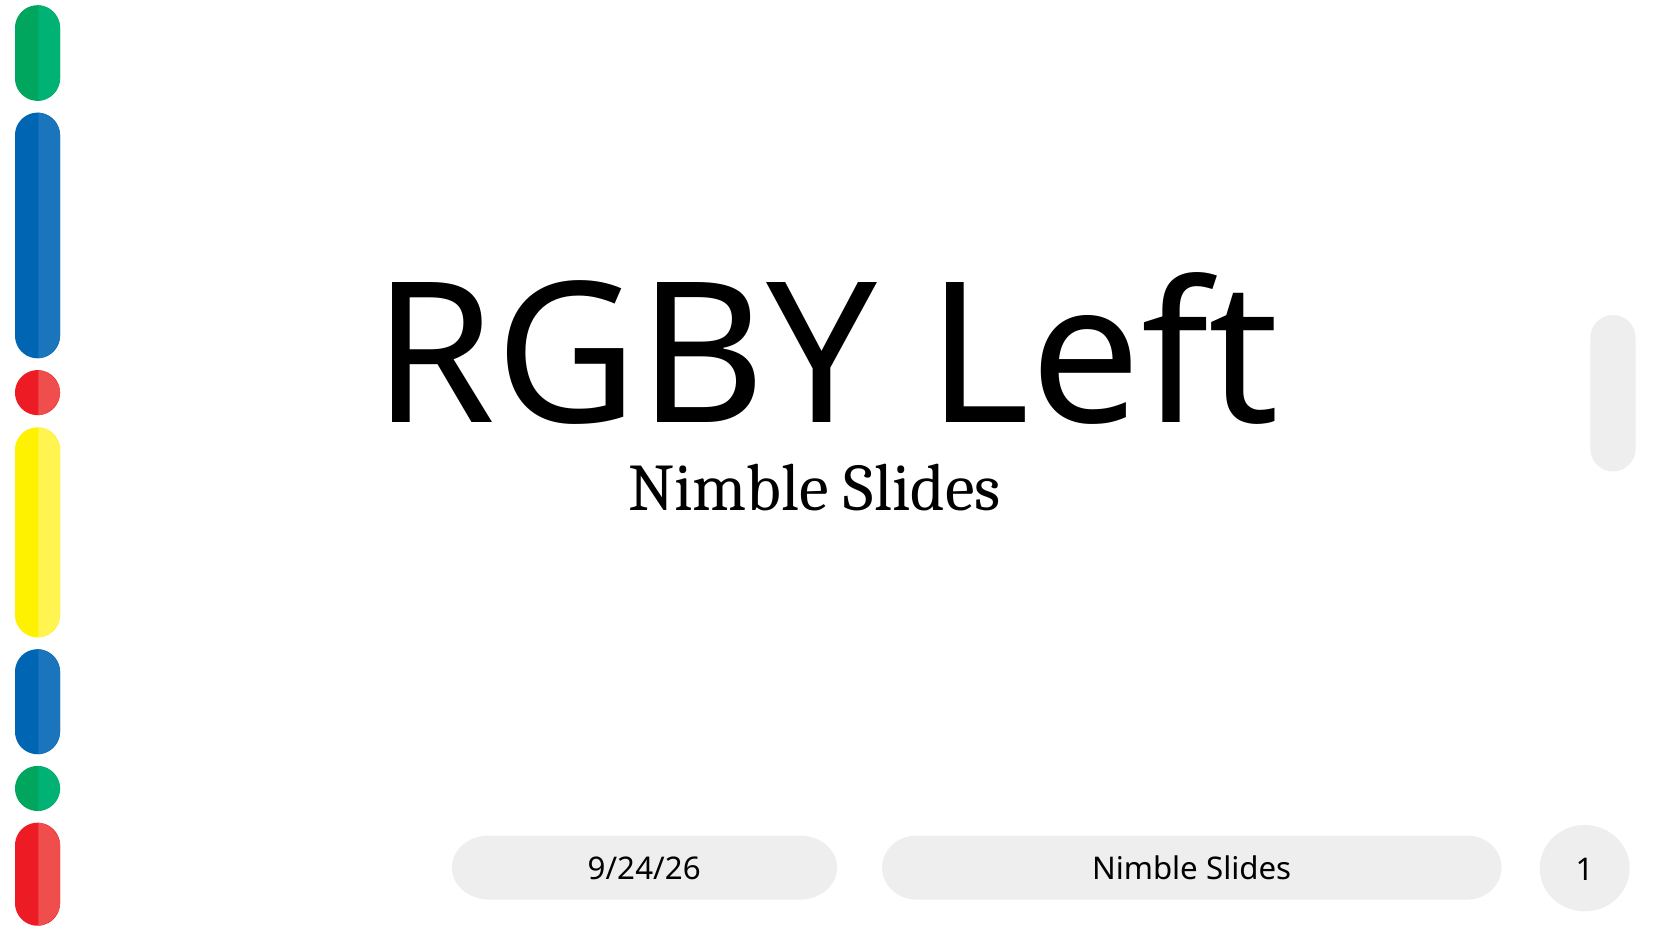

# RGBY Left
Nimble Slides
1
Nimble Slides